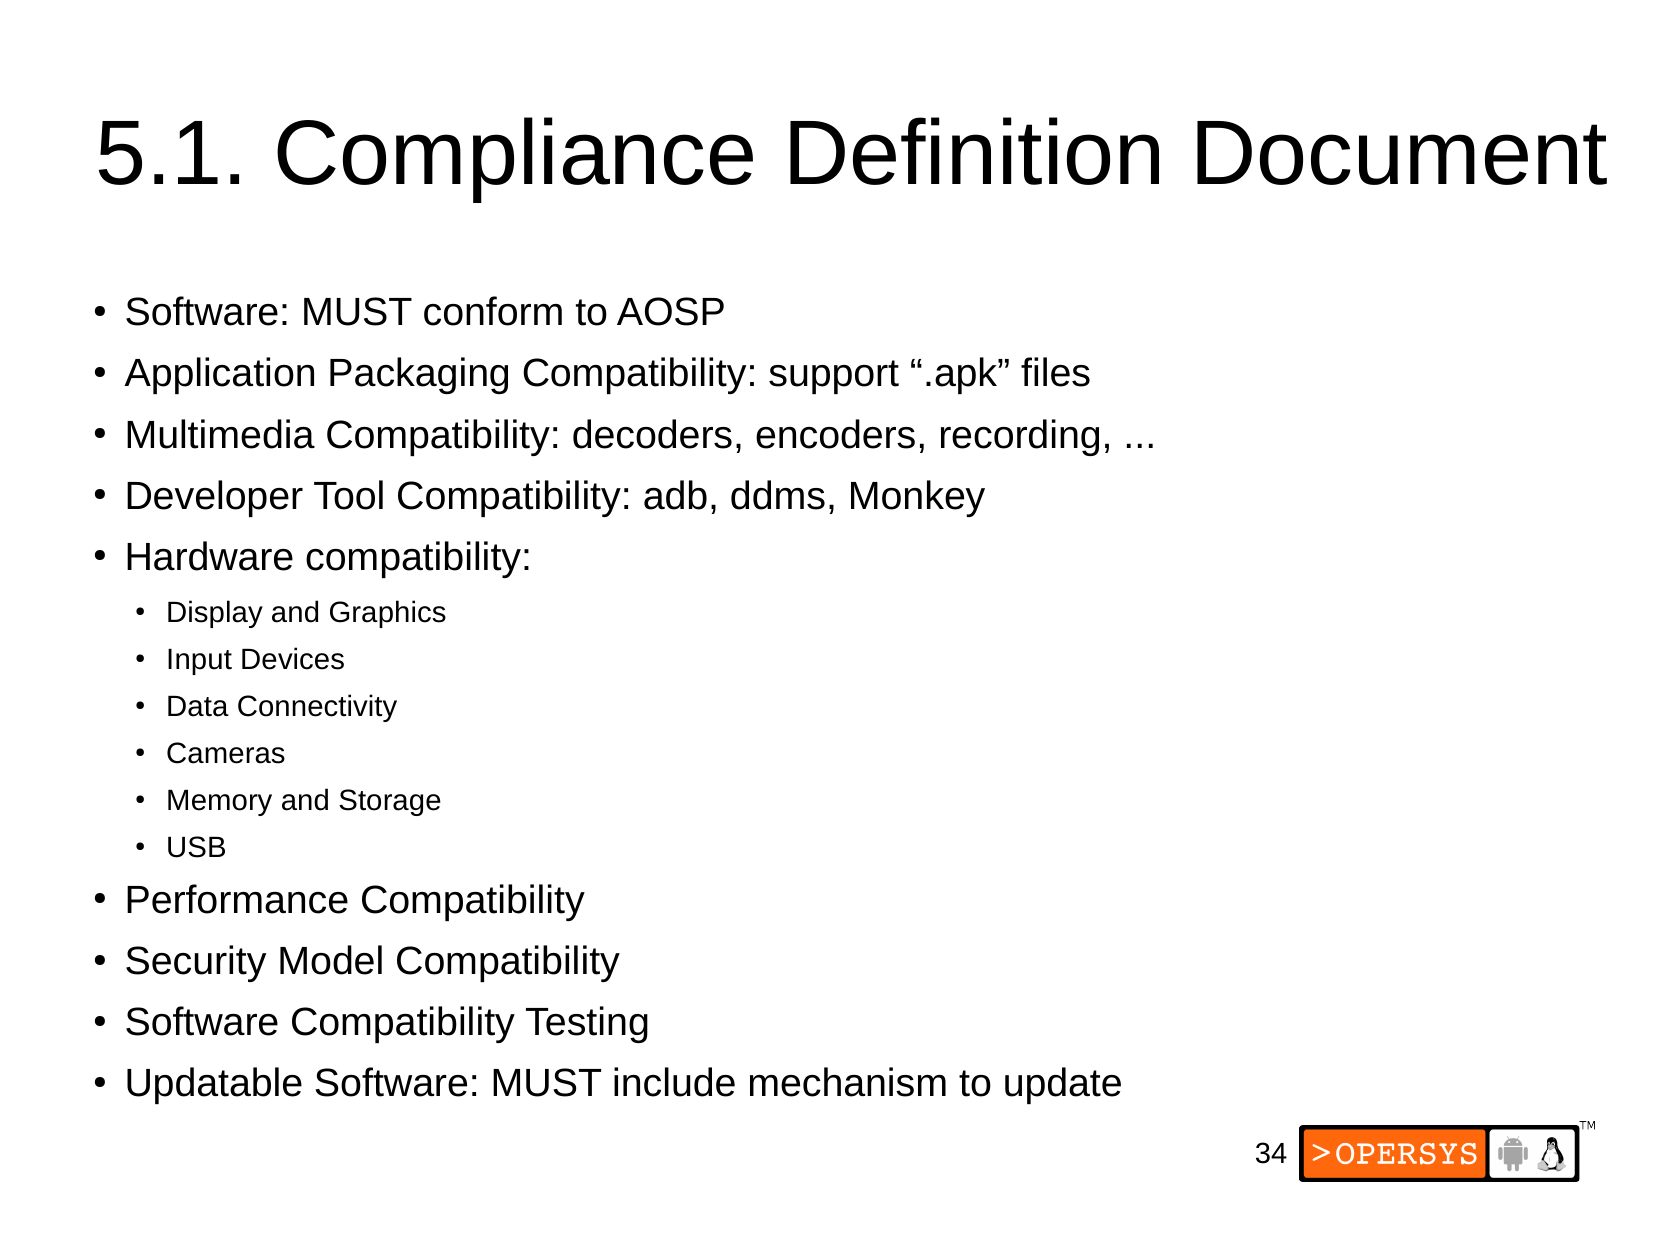

# 5.1. Compliance Definition Document
Software: MUST conform to AOSP
Application Packaging Compatibility: support “.apk” files
Multimedia Compatibility: decoders, encoders, recording, ...
Developer Tool Compatibility: adb, ddms, Monkey
Hardware compatibility:
Display and Graphics
Input Devices
Data Connectivity
Cameras
Memory and Storage
USB
Performance Compatibility
Security Model Compatibility
Software Compatibility Testing
Updatable Software: MUST include mechanism to update